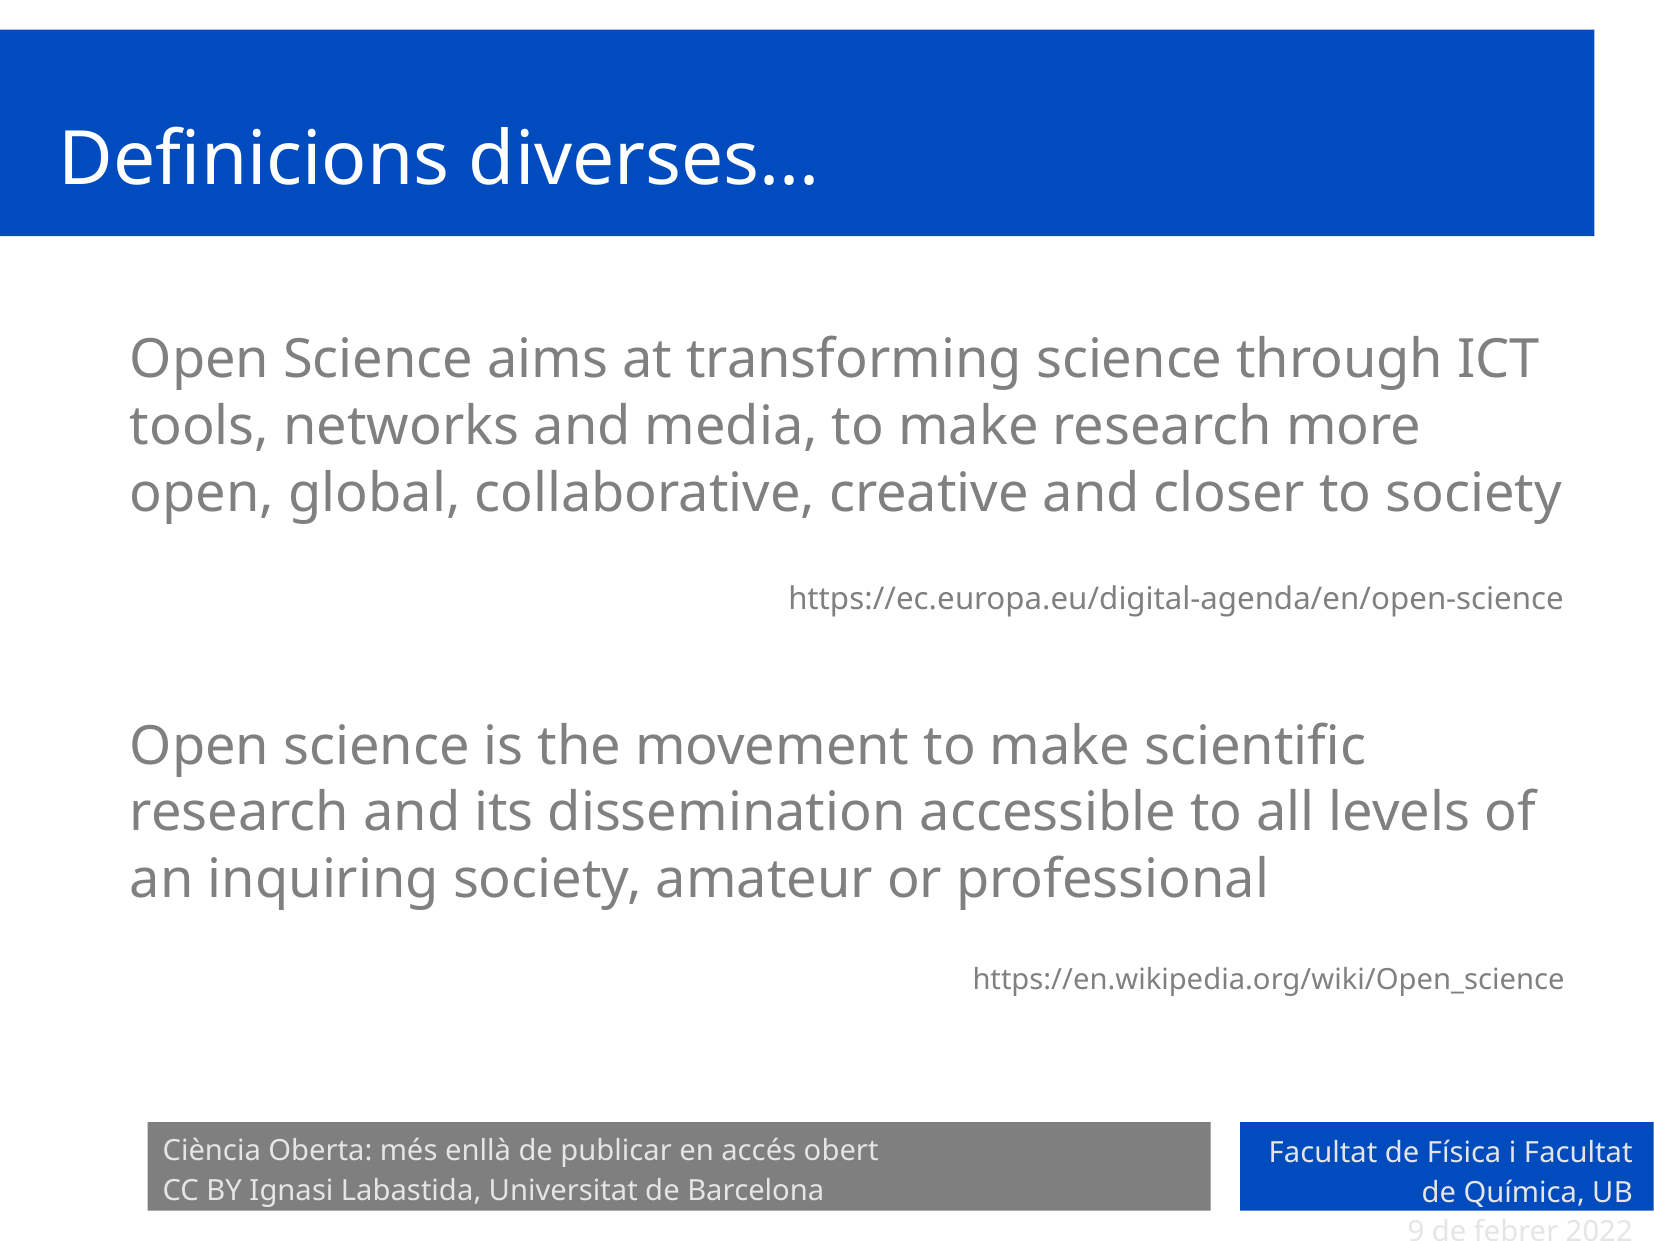

# Definicions diverses...
Open Science aims at transforming science through ICT tools, networks and media, to make research more open, global, collaborative, creative and closer to society
https://ec.europa.eu/digital-agenda/en/open-science
Open science is the movement to make scientific research and its dissemination accessible to all levels of an inquiring society, amateur or professional
https://en.wikipedia.org/wiki/Open_science